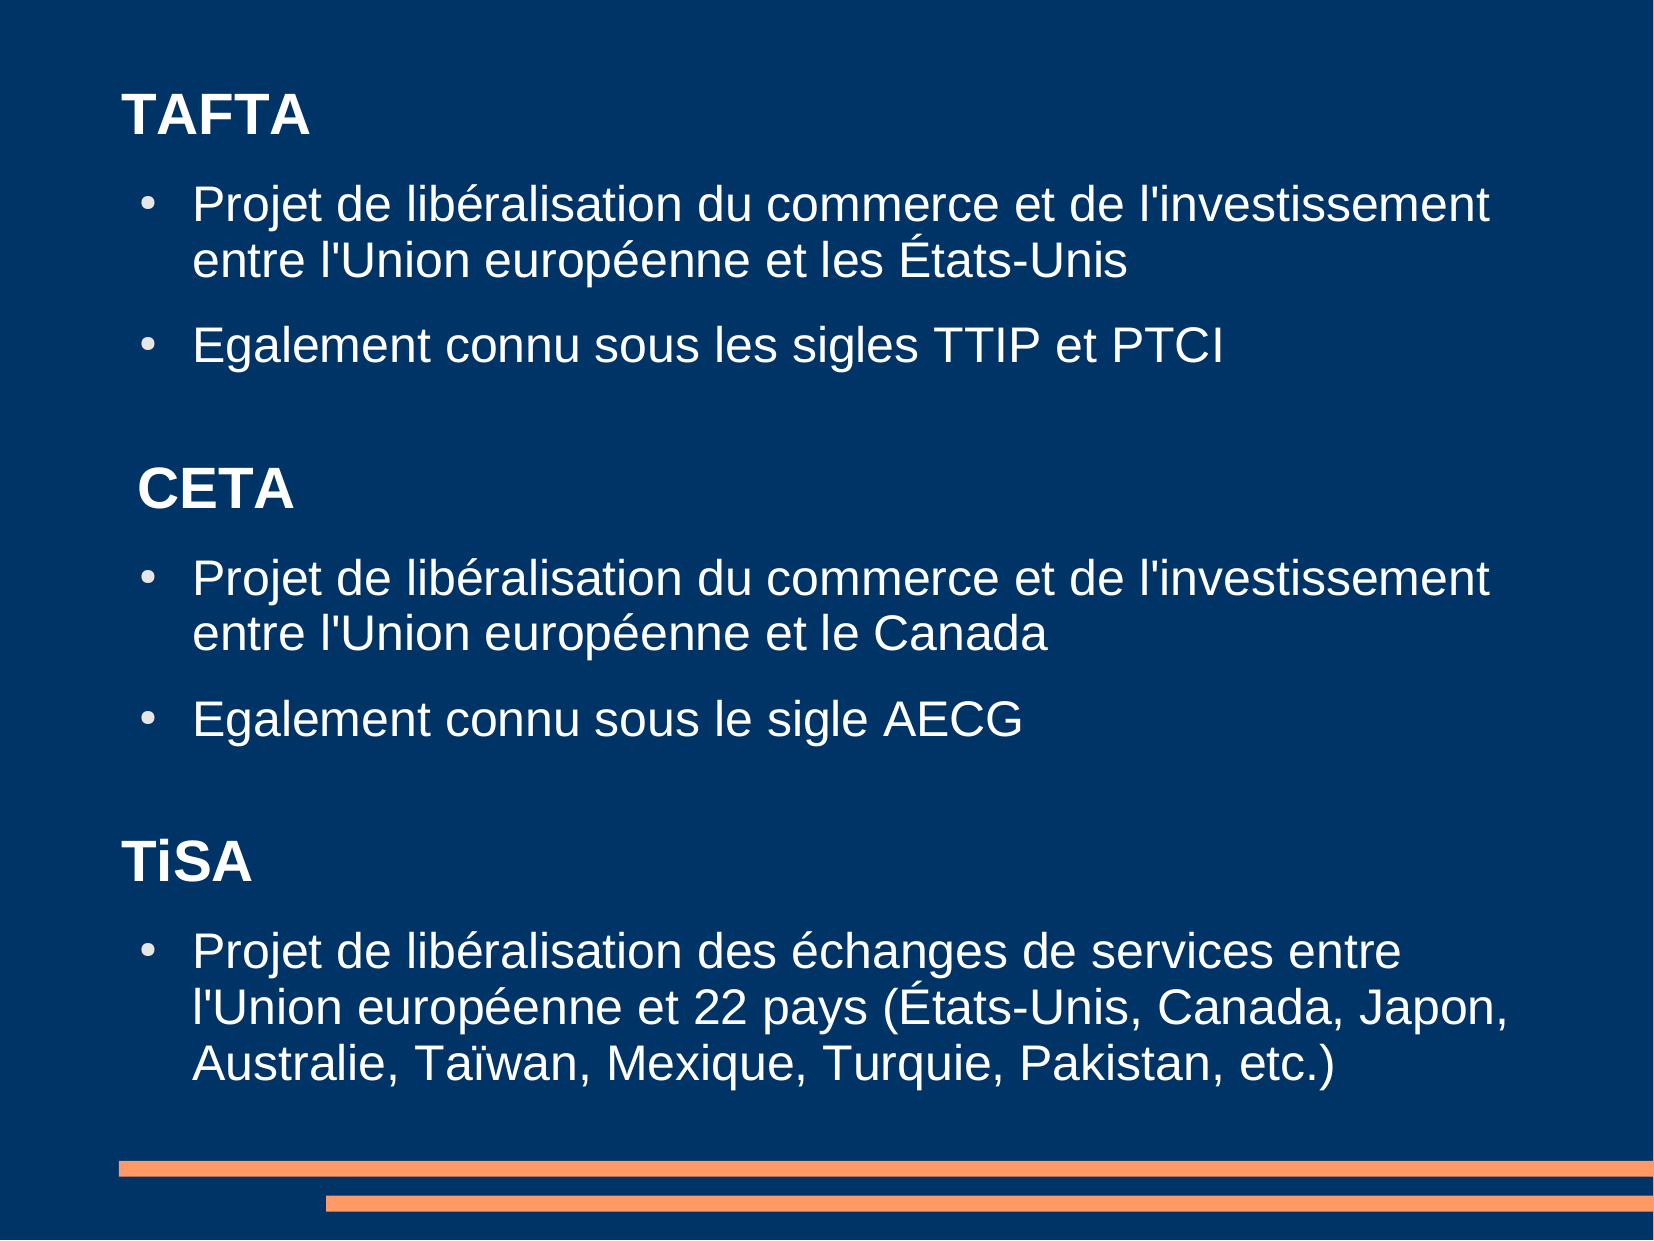

#
TAFTA
Projet de libéralisation du commerce et de l'investissement entre l'Union européenne et les États-Unis
Egalement connu sous les sigles TTIP et PTCI
 CETA
Projet de libéralisation du commerce et de l'investissement entre l'Union européenne et le Canada
Egalement connu sous le sigle AECG
TiSA
Projet de libéralisation des échanges de services entre l'Union européenne et 22 pays (États-Unis, Canada, Japon, Australie, Taïwan, Mexique, Turquie, Pakistan, etc.)